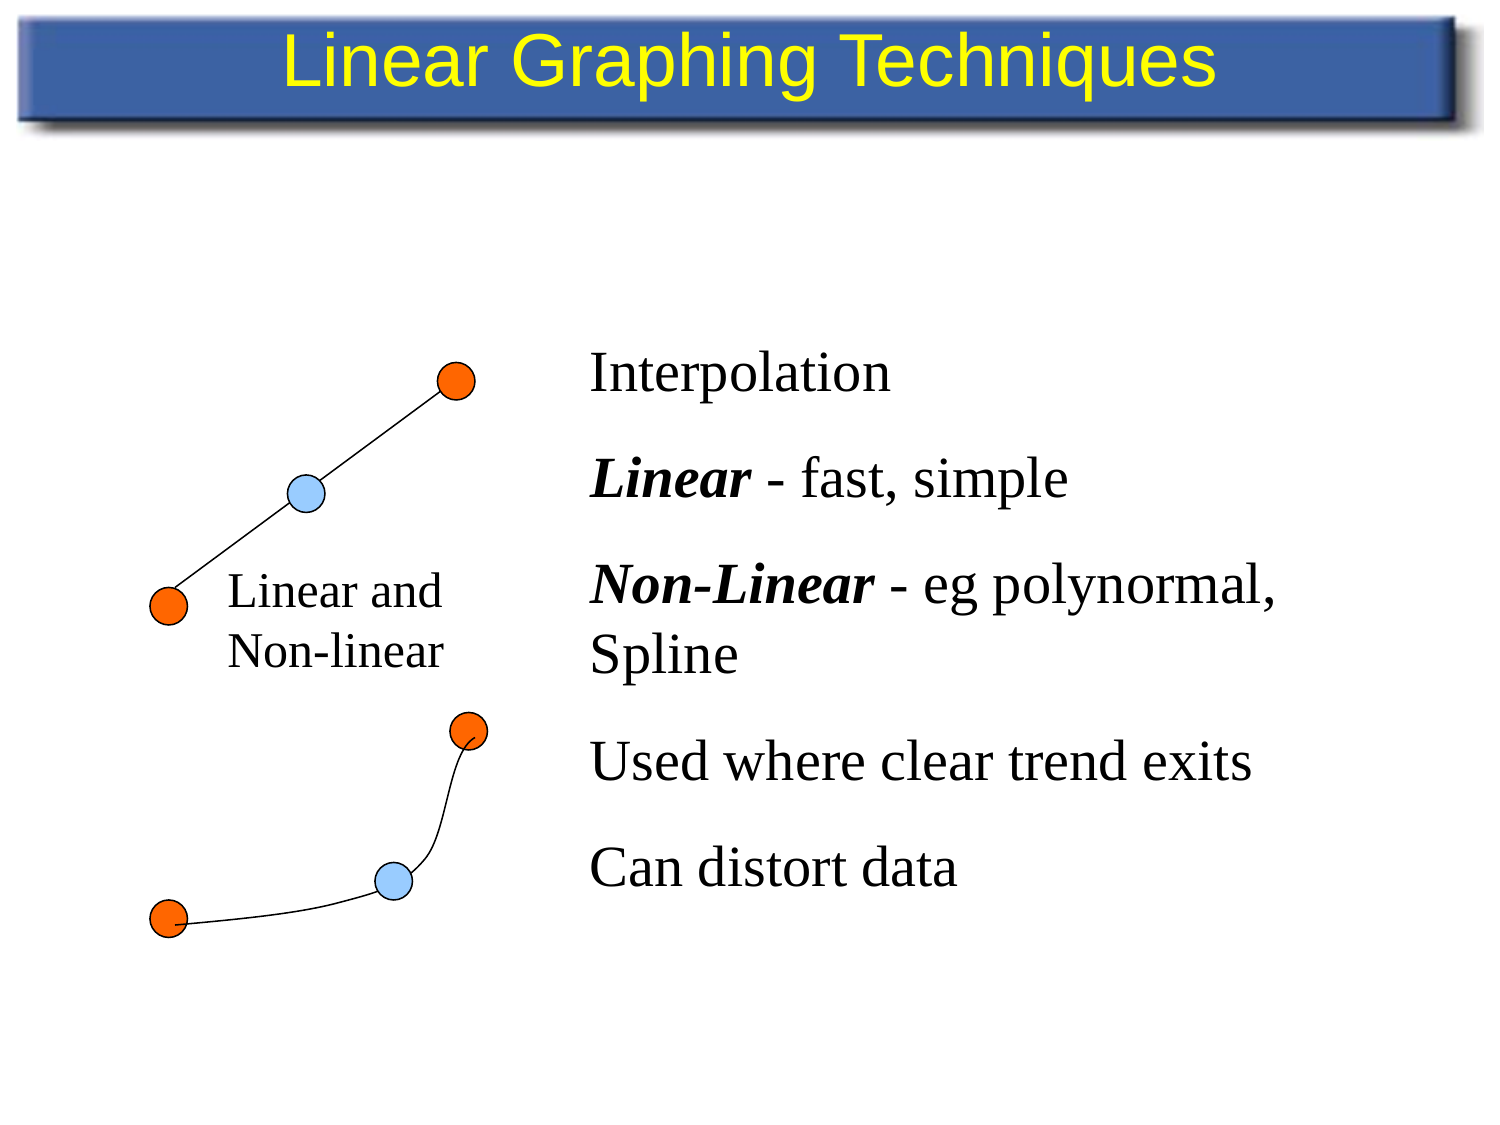

# Linear Graphing Techniques
Interpolation
Linear - fast, simple
Non-Linear - eg polynormal, Spline
Used where clear trend exits
Can distort data
Linear and Non-linear